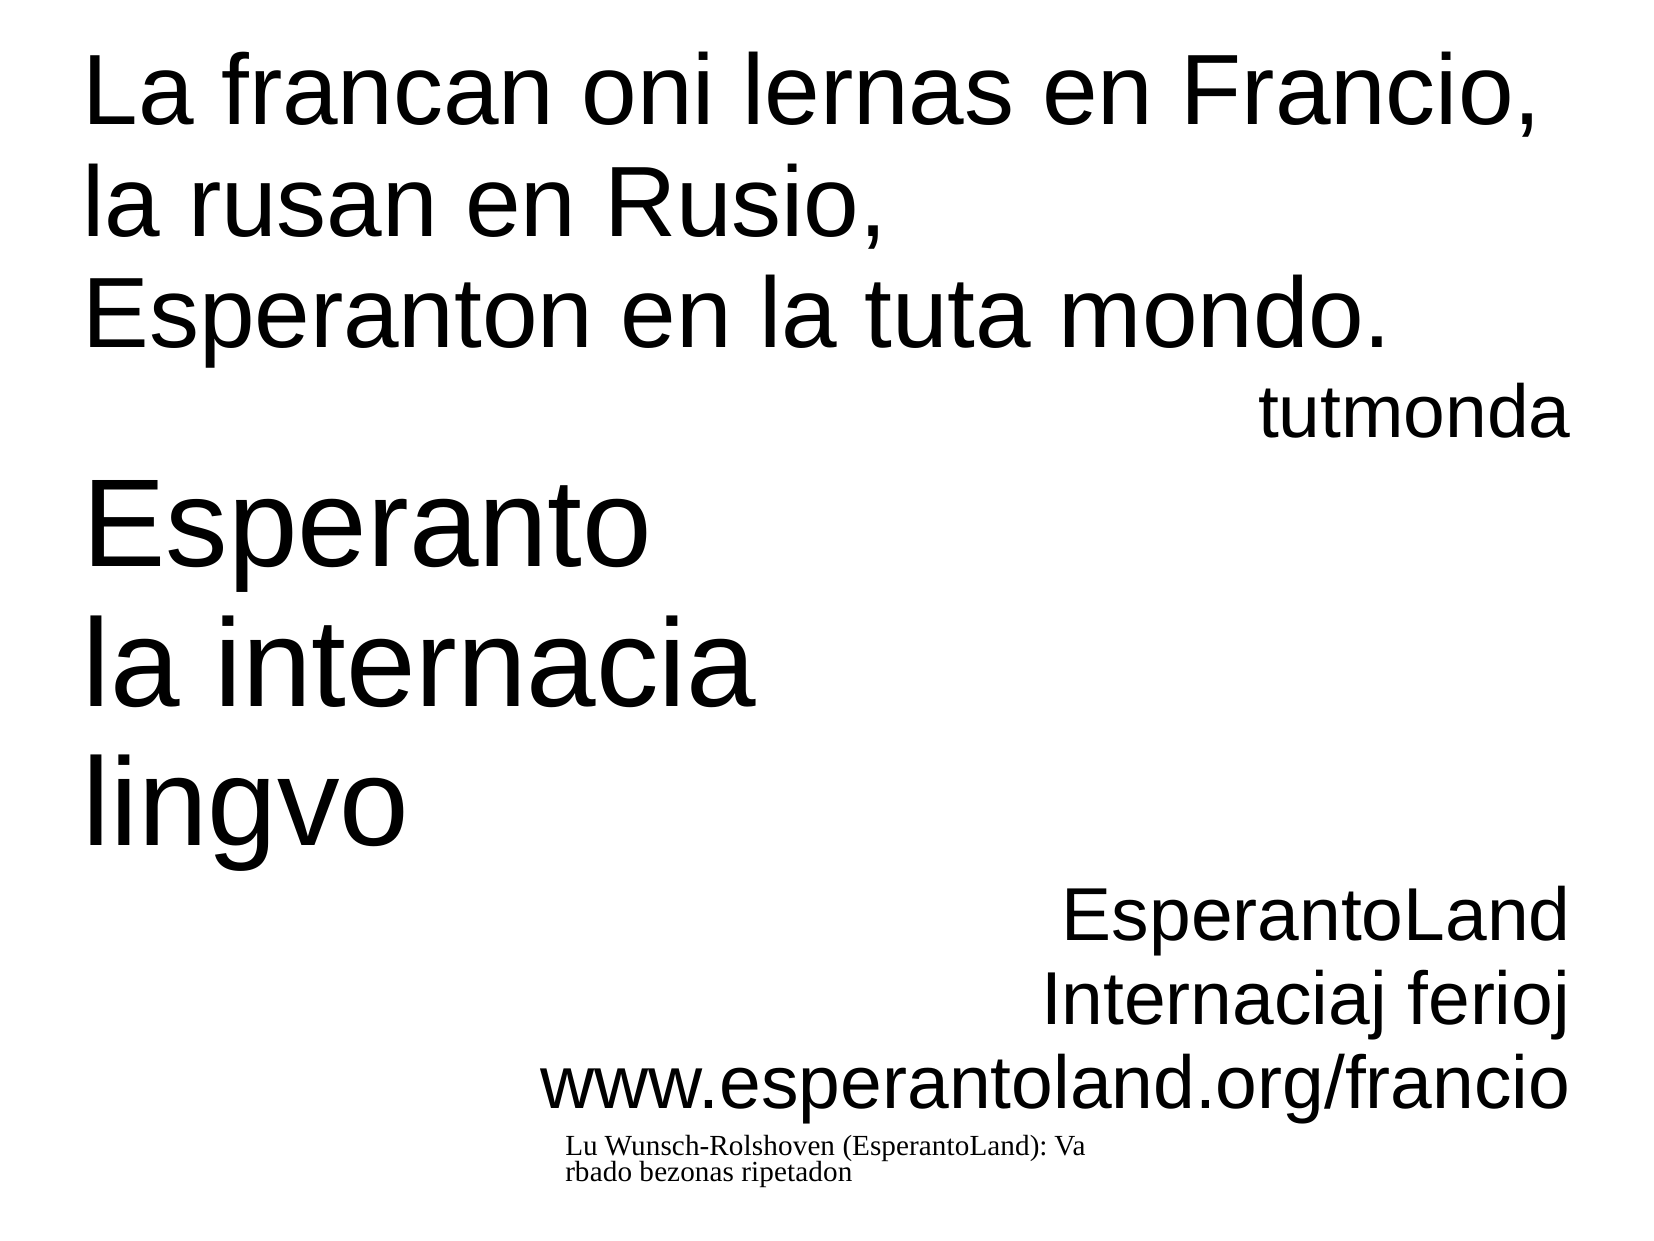

# La francan oni lernas en Francio,
la rusan en Rusio,
Esperanton en la tuta mondo.
tutmonda
Esperanto
la internacia
lingvo
EsperantoLand
Internaciaj ferioj
www.esperantoland.org/francio
Lu Wunsch-Rolshoven (EsperantoLand): Varbado bezonas ripetadon